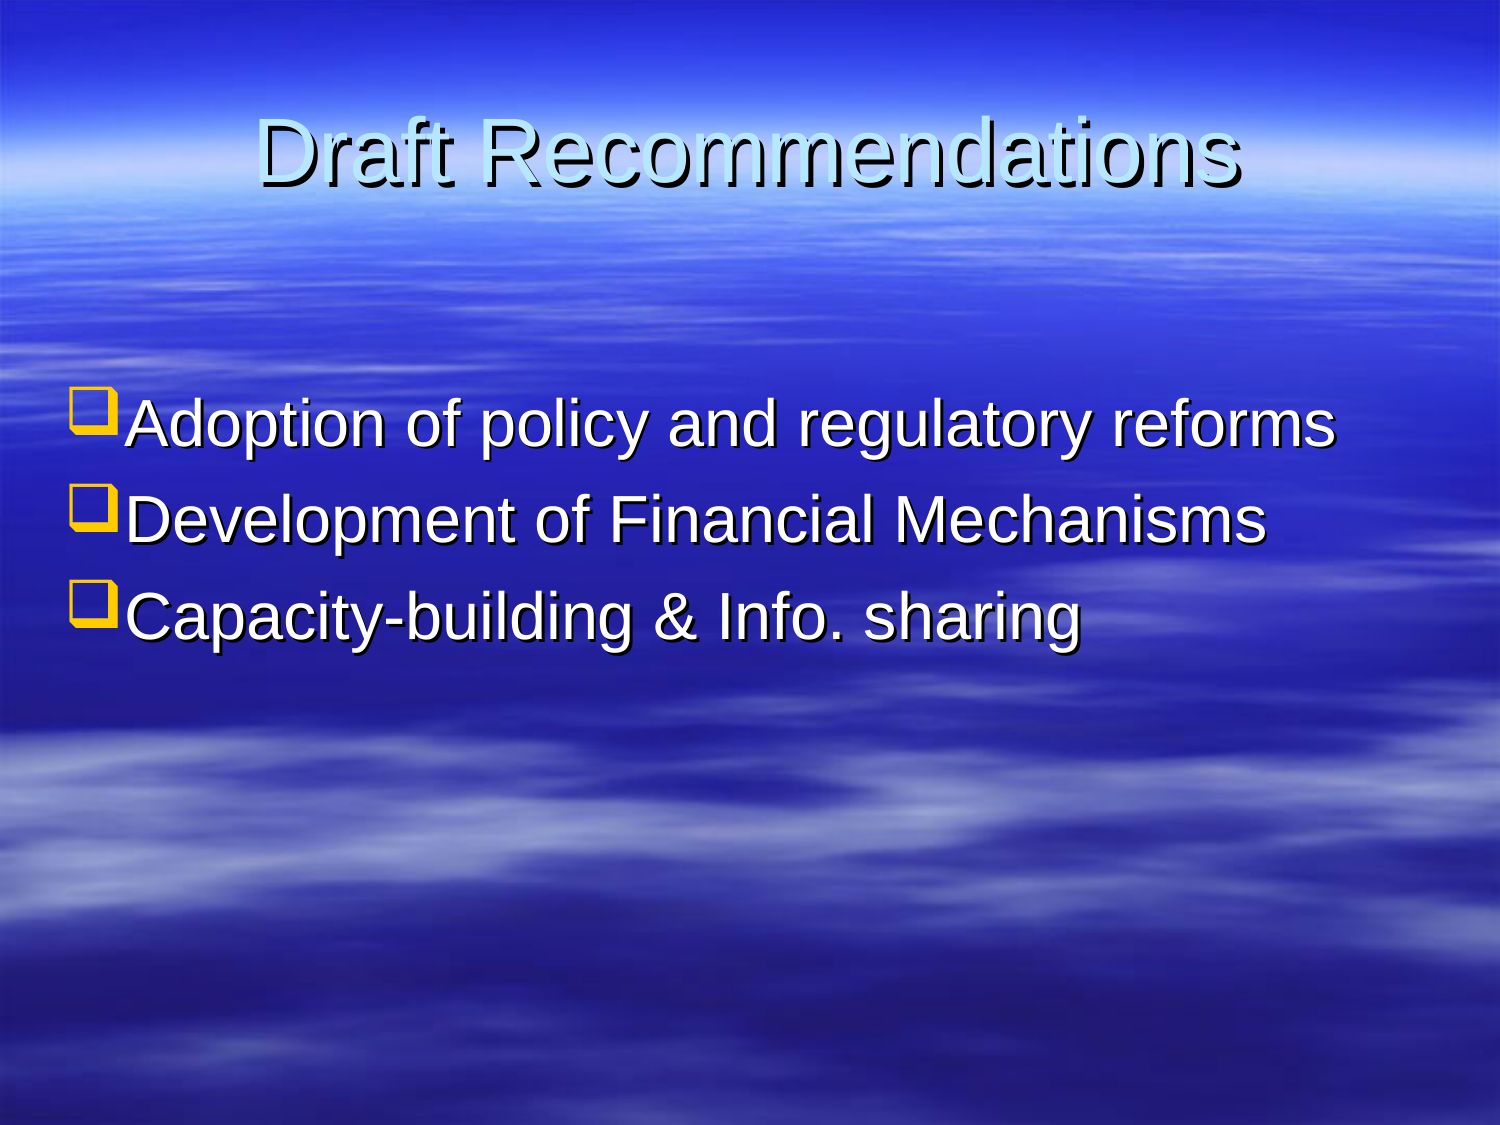

# Draft Recommendations
Adoption of policy and regulatory reforms
Development of Financial Mechanisms
Capacity-building & Info. sharing